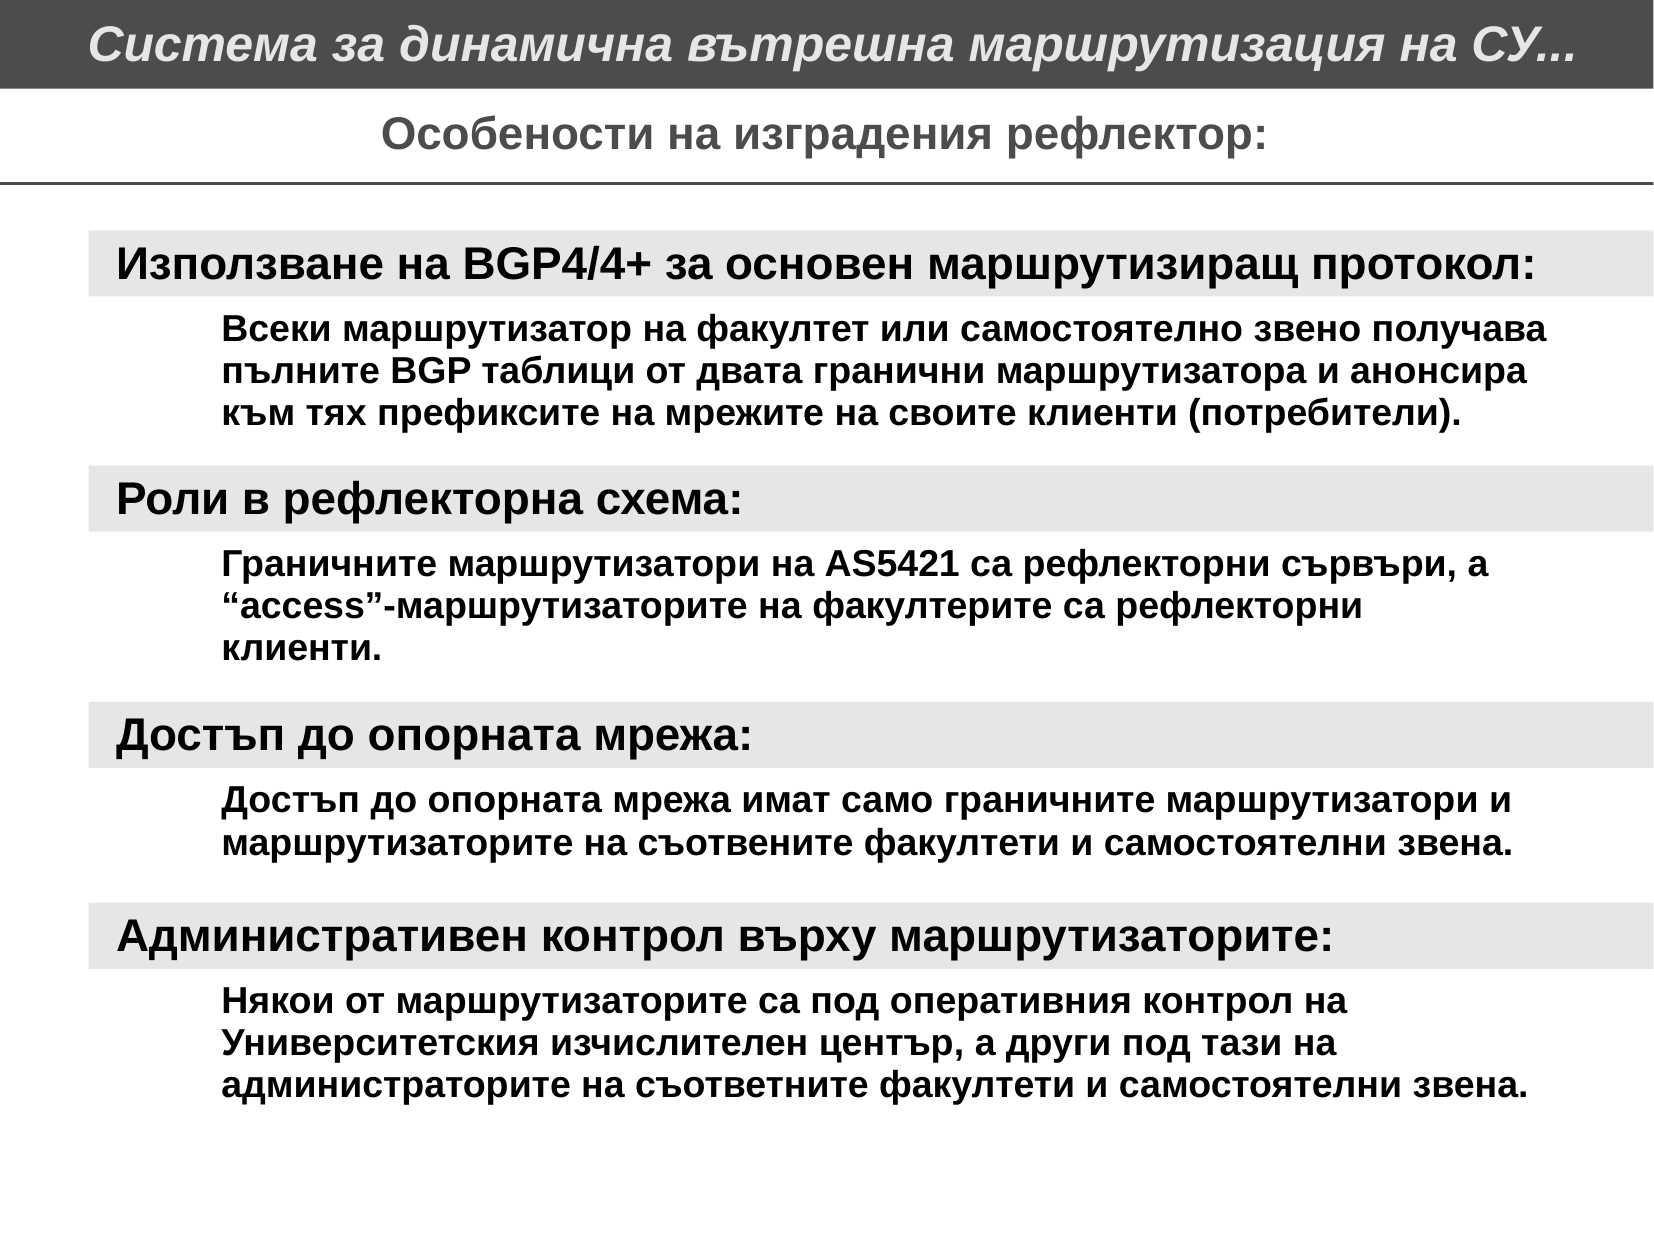

Система за динамична вътрешна маршрутизация на СУ...
Особености на изградения рефлектор:
 Използване на BGP4/4+ за основен маршрутизиращ протокол:
Всеки маршрутизатор на факултет или самостоятелно звено получава пълните BGP таблици от двата гранични маршрутизатора и анонсира към тях префиксите на мрежите на своите клиенти (потребители).
 Роли в рефлекторна схема:
Граничните маршрутизатори на AS5421 са рефлекторни сървъри, а “access”-маршрутизаторите на факултерите са рефлекторни клиенти.
 Достъп до опорната мрежа:
Достъп до опорната мрежа имат само граничните маршрутизатори и маршрутизаторите на съотвените факултети и самостоятелни звена.
 Административен контрол върху маршрутизаторите:
Някои от маршрутизаторите са под оперативния контрол на Университетския изчислителен център, а други под тази на администраторите на съответните факултети и самостоятелни звена.